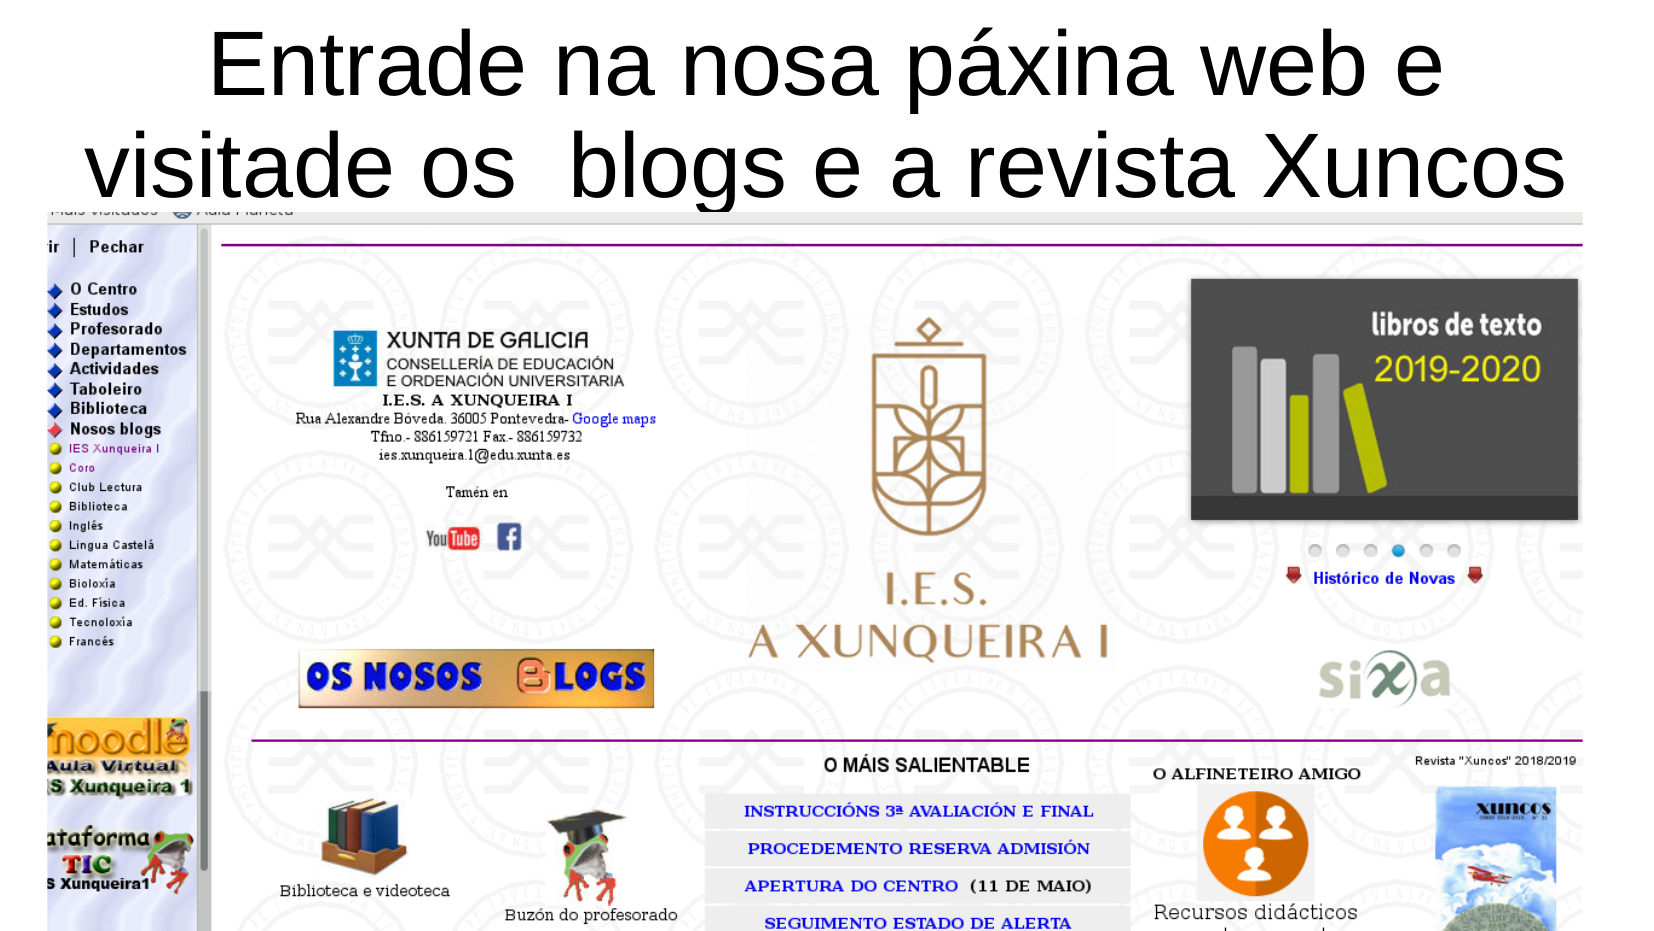

# Entrade na nosa páxina web e visitade os blogs e a revista Xuncos